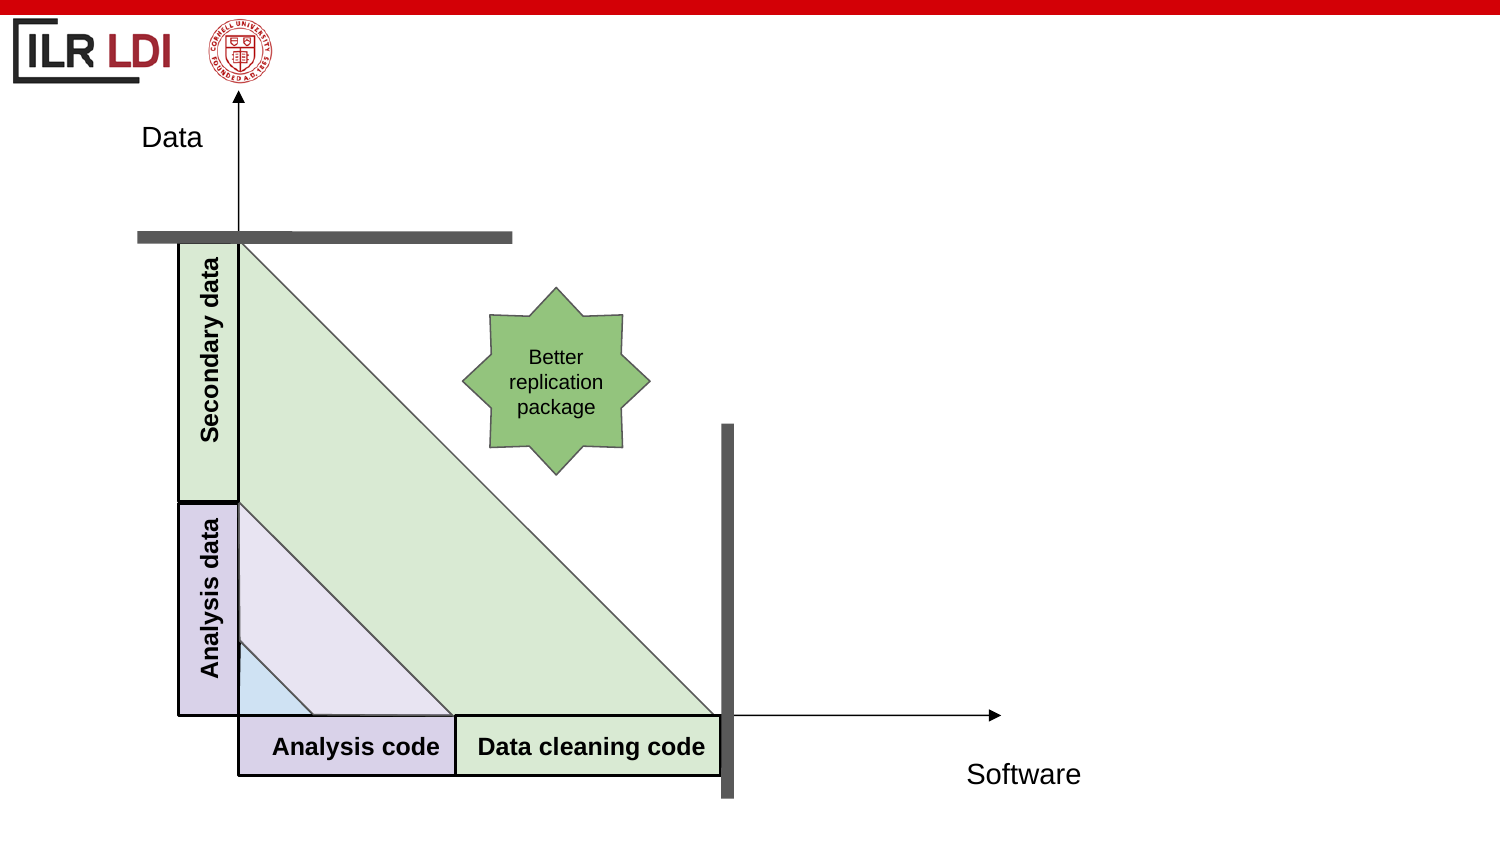

Data
Better replication package
Secondary data
Analysis data
Analysis code
Data cleaning code
Software